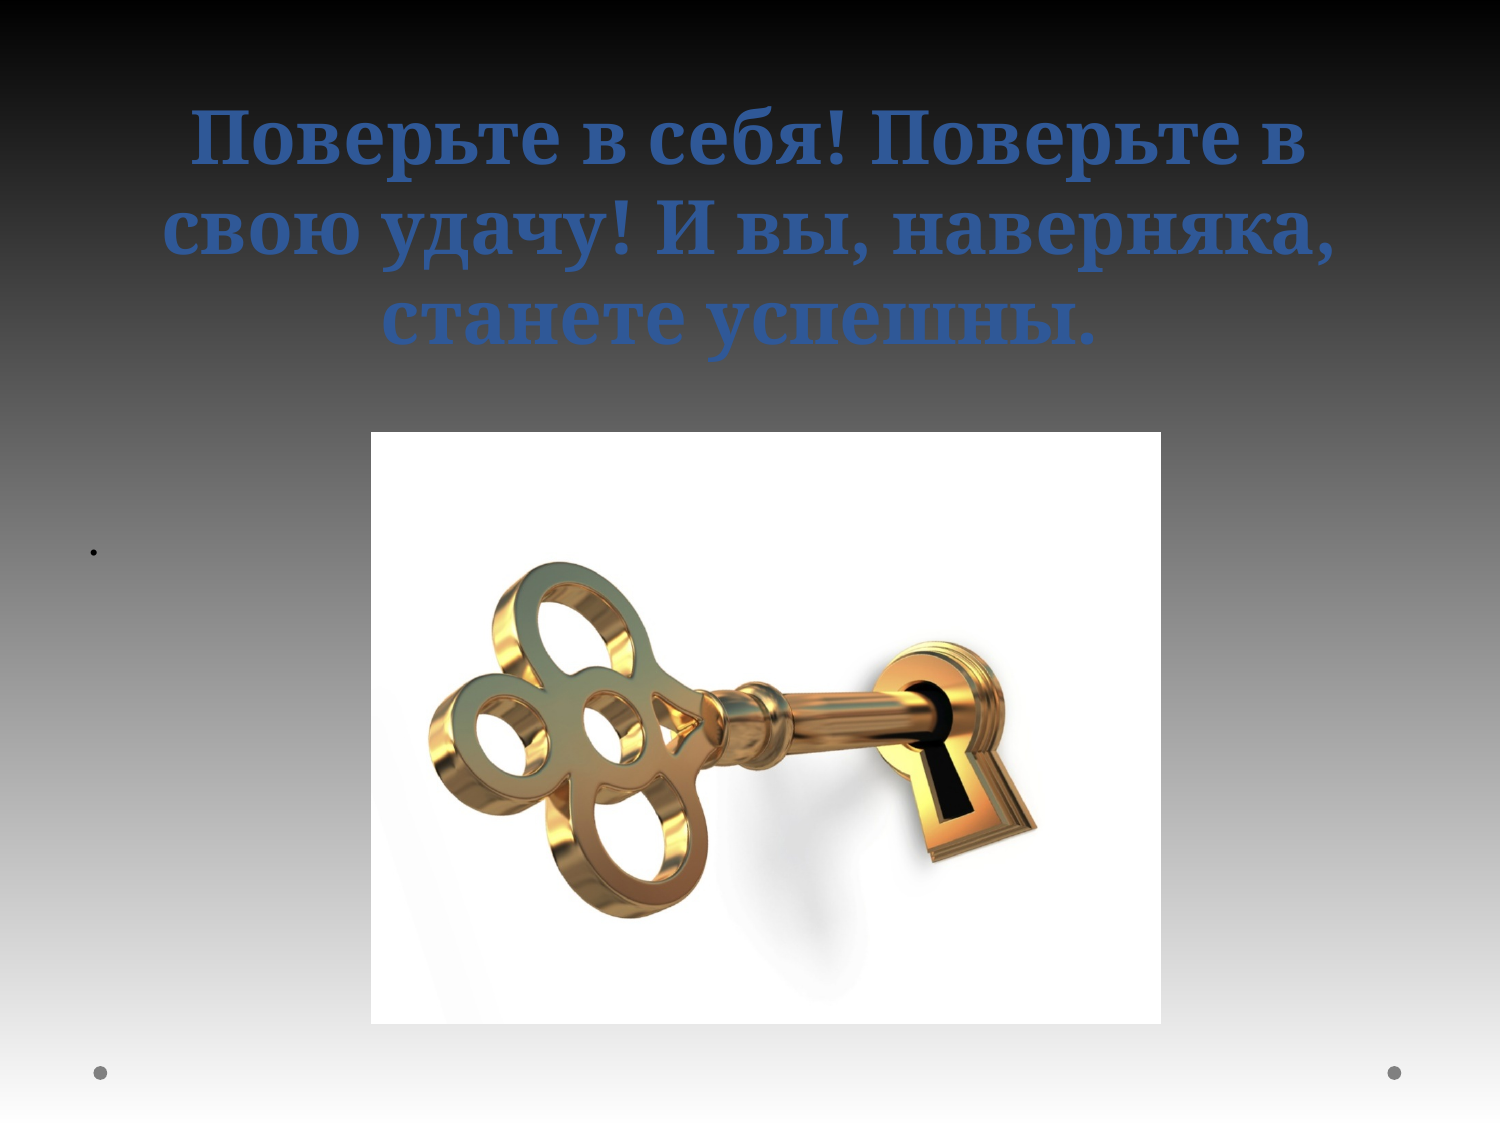

# Поверьте в себя! Поверьте в свою удачу! И вы, наверняка, станете успешны.